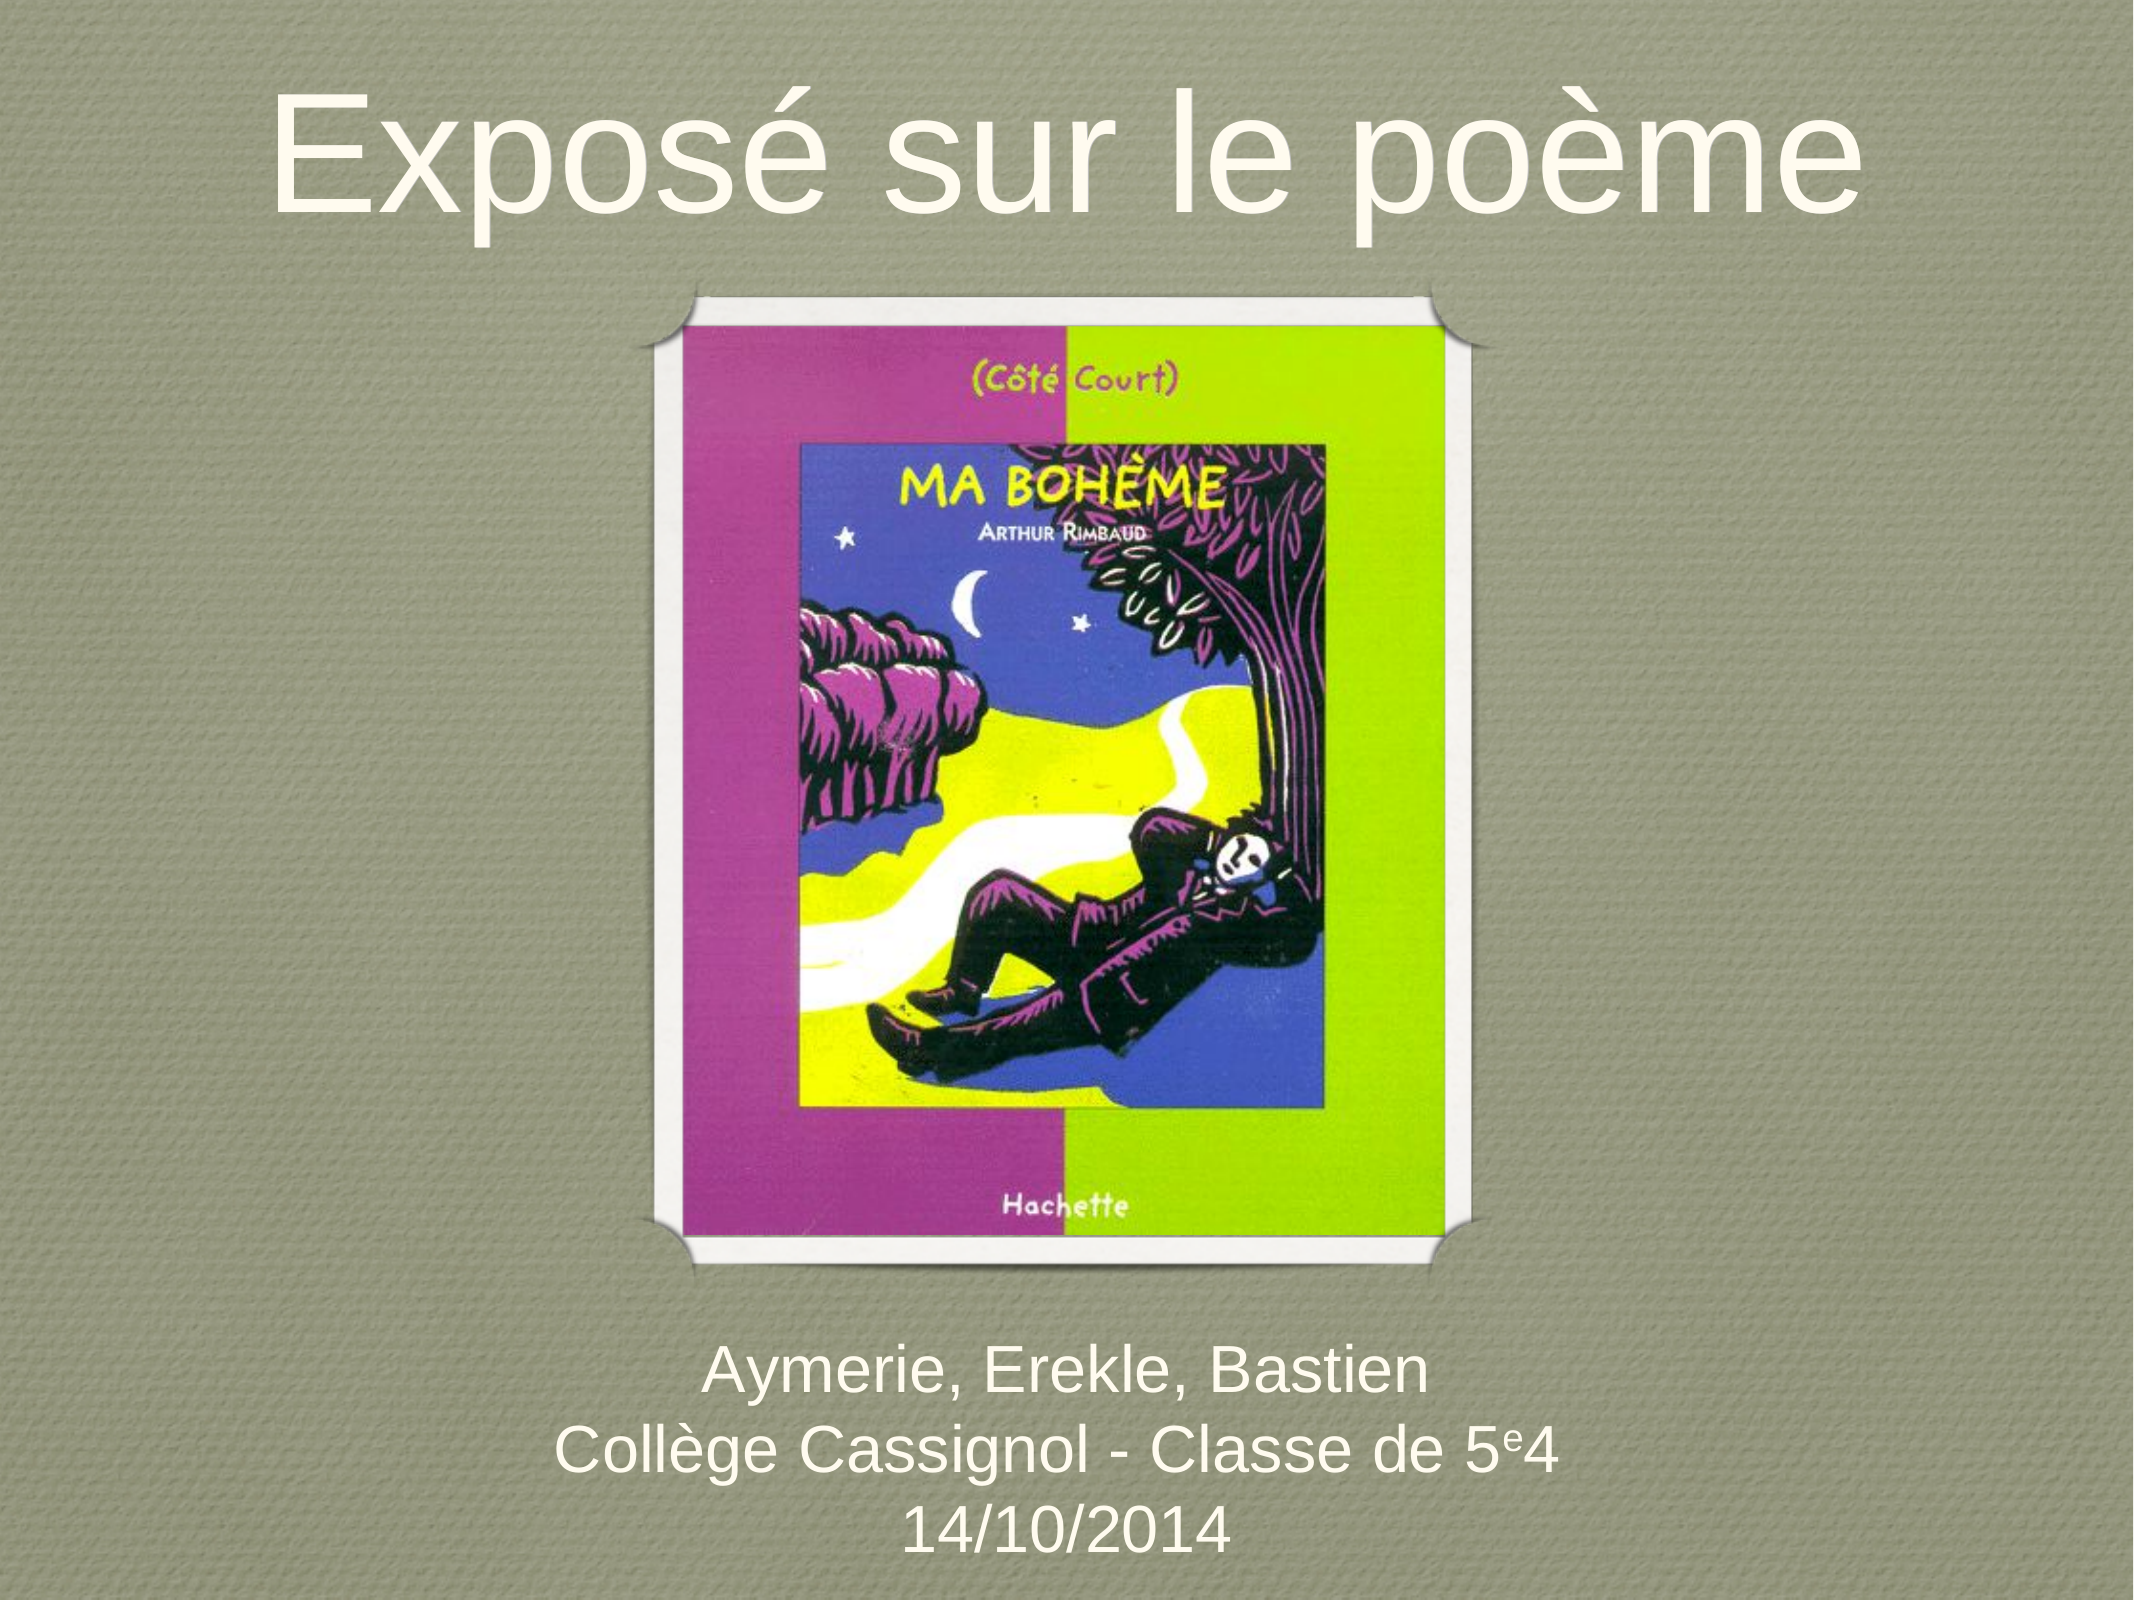

# Exposé sur le poème
Aymerie, Erekle, Bastien
Collège Cassignol - Classe de 5e4
14/10/2014